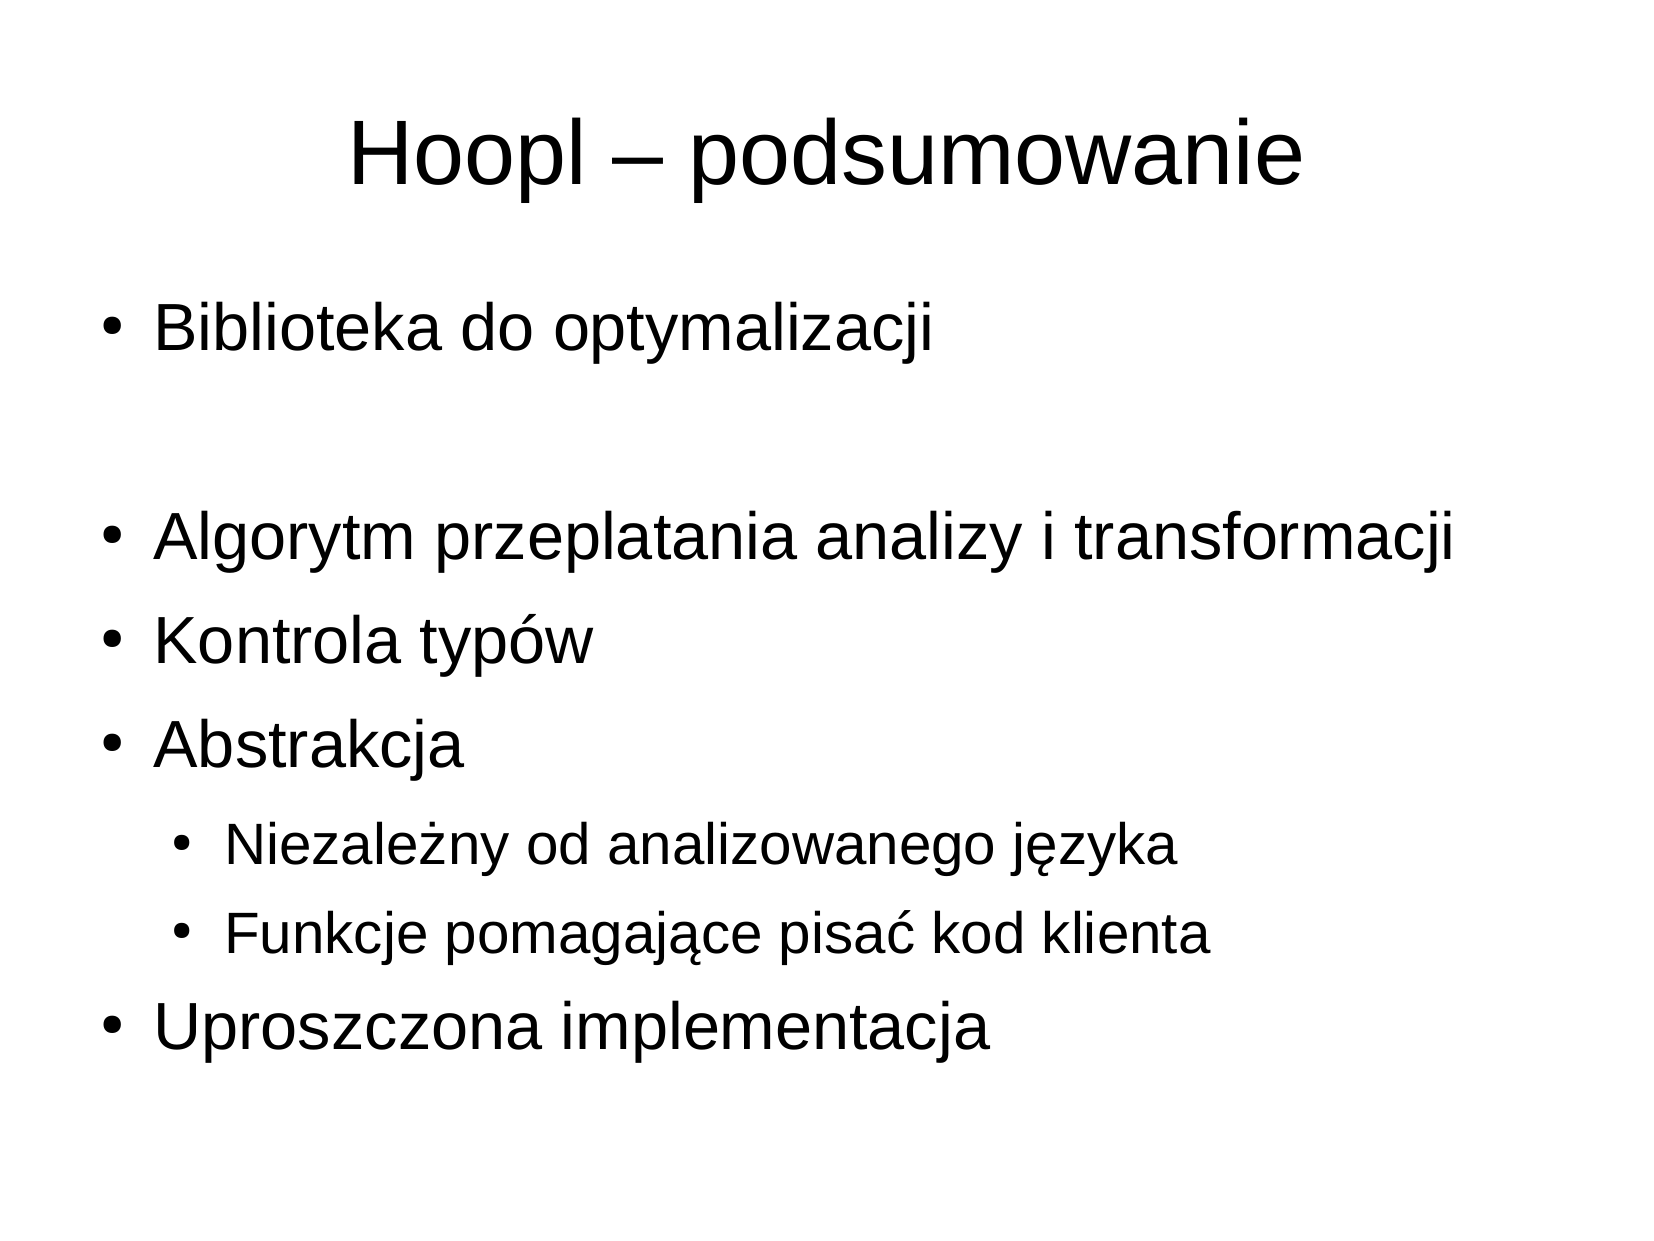

# Hoopl – podsumowanie
Biblioteka do optymalizacji
Algorytm przeplatania analizy i transformacji
Kontrola typów
Abstrakcja
Niezależny od analizowanego języka
Funkcje pomagające pisać kod klienta
Uproszczona implementacja